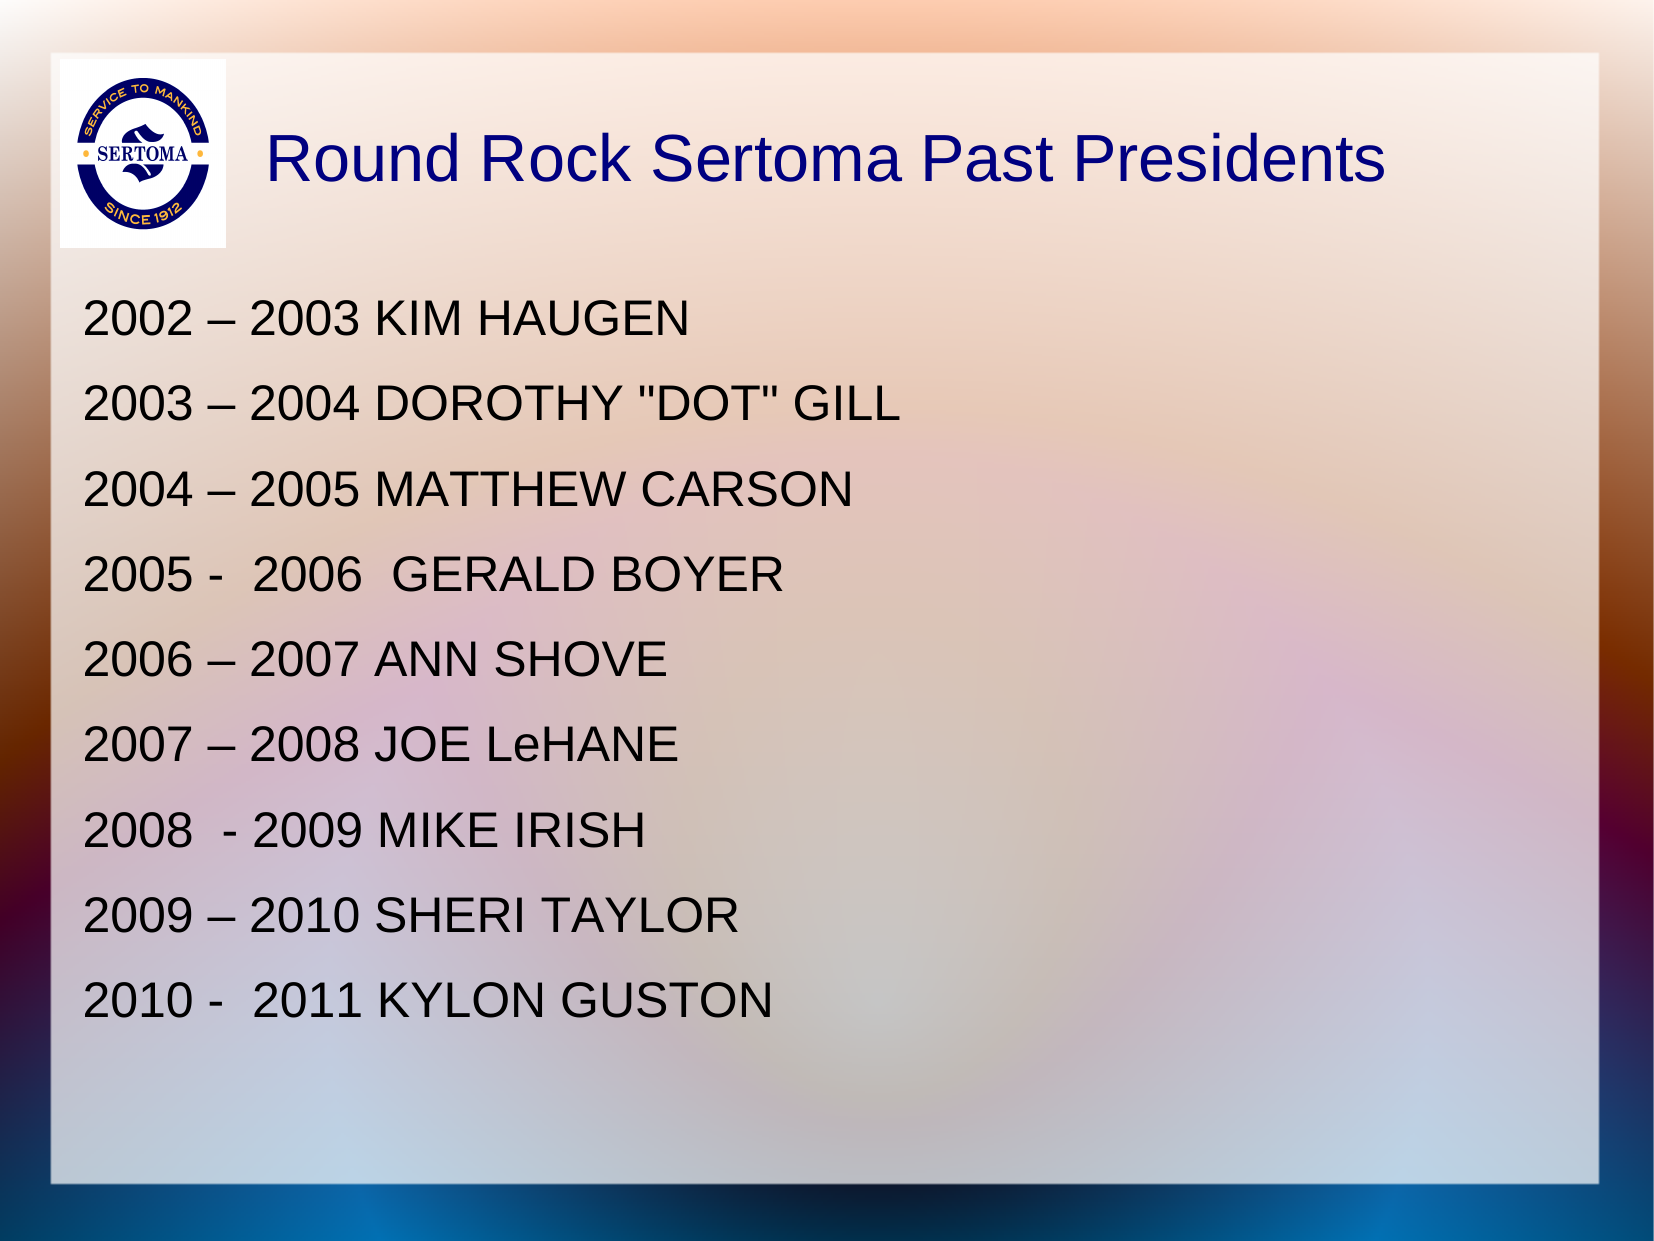

# Round Rock Sertoma Past Presidents
2002 – 2003 KIM HAUGEN
2003 – 2004 DOROTHY "DOT" GILL
2004 – 2005 MATTHEW CARSON
2005 - 2006 GERALD BOYER
2006 – 2007 ANN SHOVE
2007 – 2008 JOE LeHANE
2008 - 2009 MIKE IRISH
2009 – 2010 SHERI TAYLOR
2010 - 2011 KYLON GUSTON